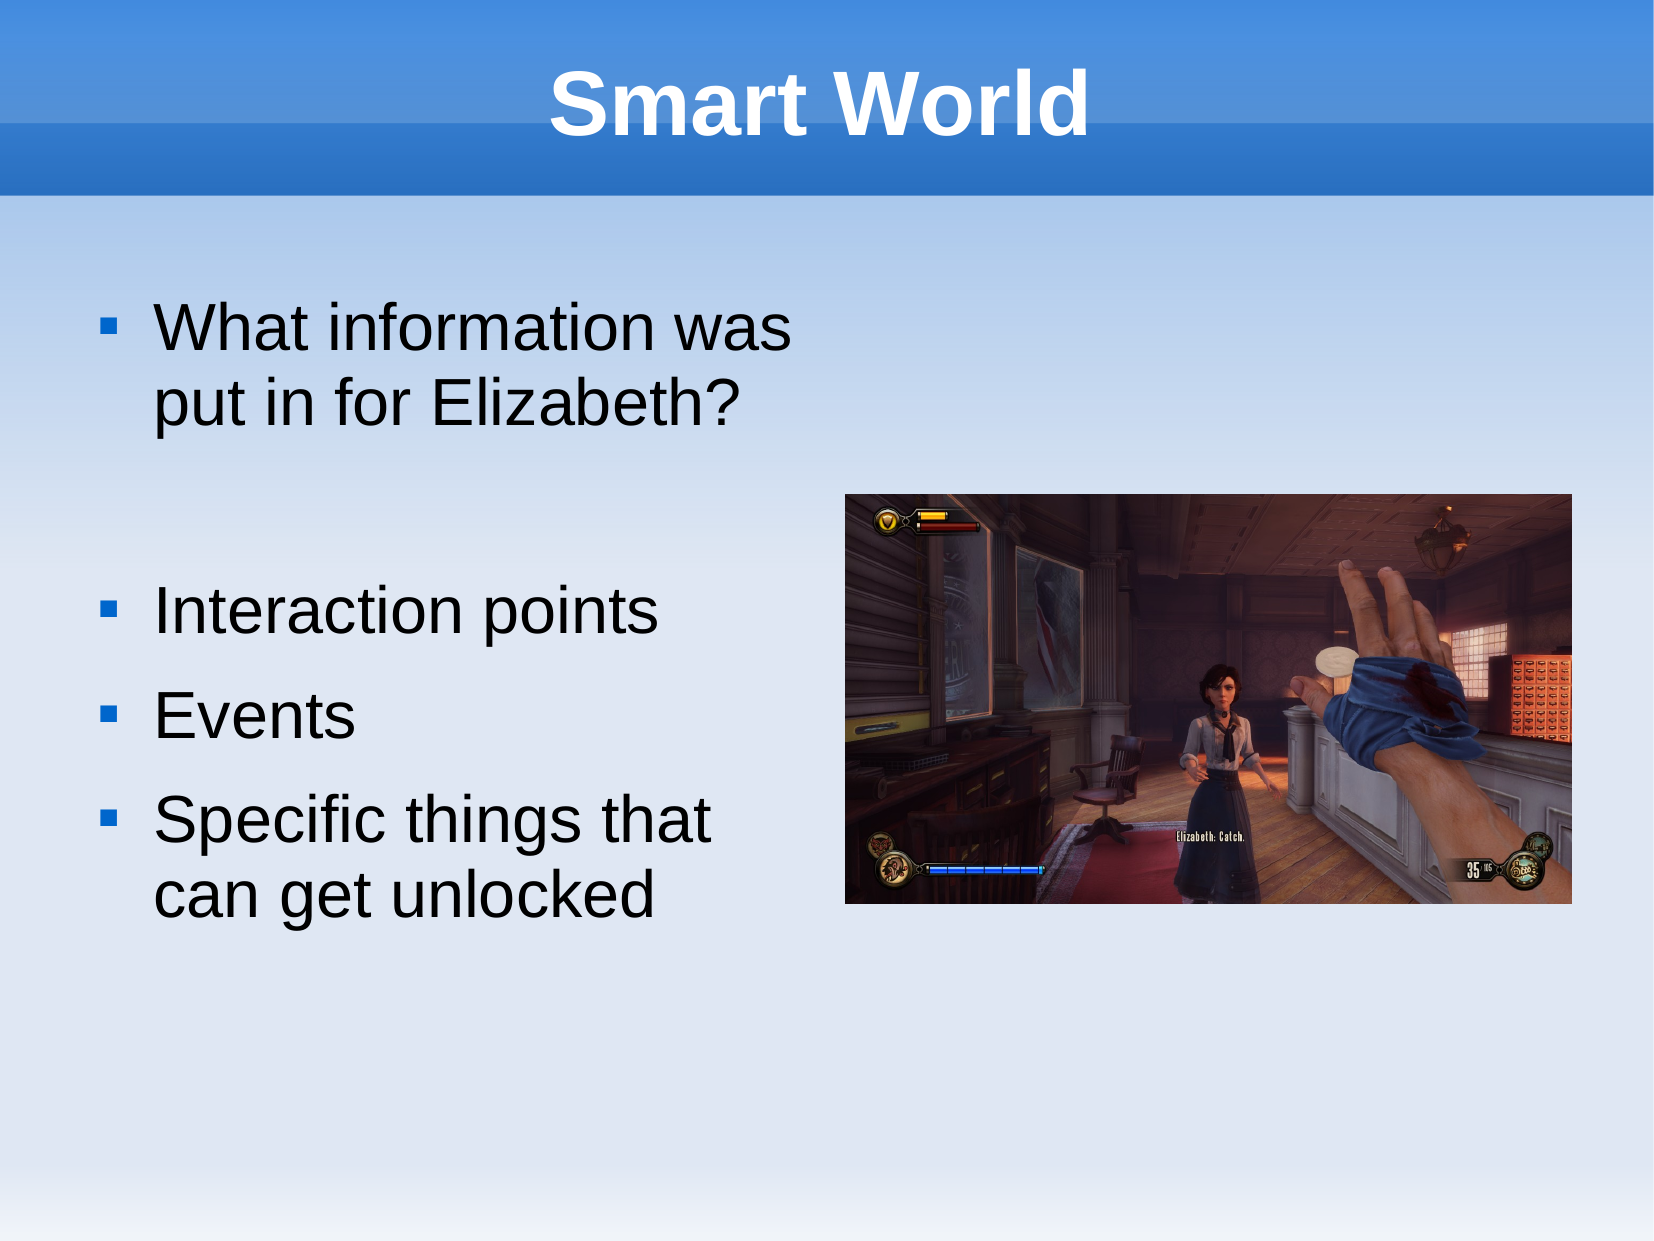

# Smart World
What information was put in for Elizabeth?
Interaction points
Events
Specific things that can get unlocked